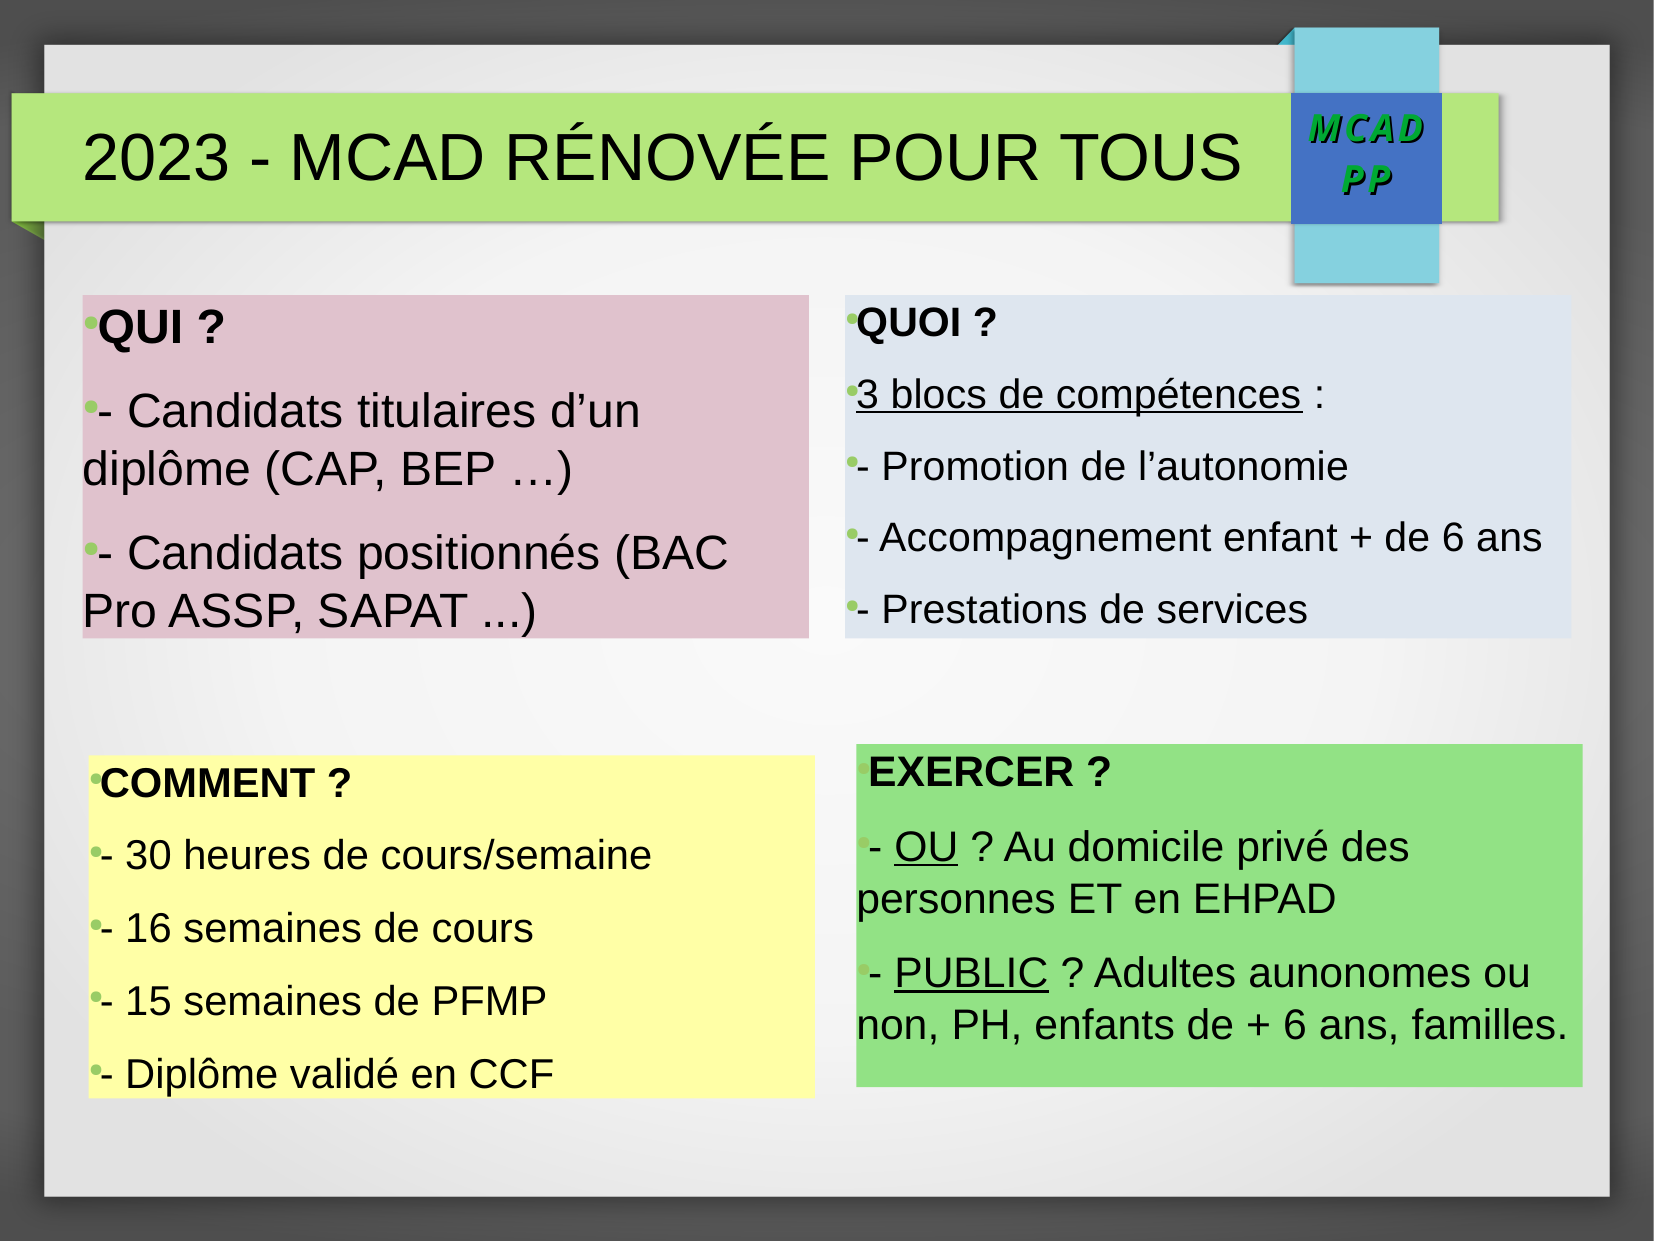

| |
| --- |
# 2023 - MCAD RÉNOVÉE POUR TOUS
MCAD
PP
QUI ?
- Candidats titulaires d’un diplôme (CAP, BEP …)
- Candidats positionnés (BAC Pro ASSP, SAPAT ...)
QUOI ?
3 blocs de compétences :
- Promotion de l’autonomie
- Accompagnement enfant + de 6 ans
- Prestations de services
EXERCER ?
- OU ? Au domicile privé des personnes ET en EHPAD
- PUBLIC ? Adultes aunonomes ou non, PH, enfants de + 6 ans, familles.
COMMENT ?
- 30 heures de cours/semaine
- 16 semaines de cours
- 15 semaines de PFMP
- Diplôme validé en CCF